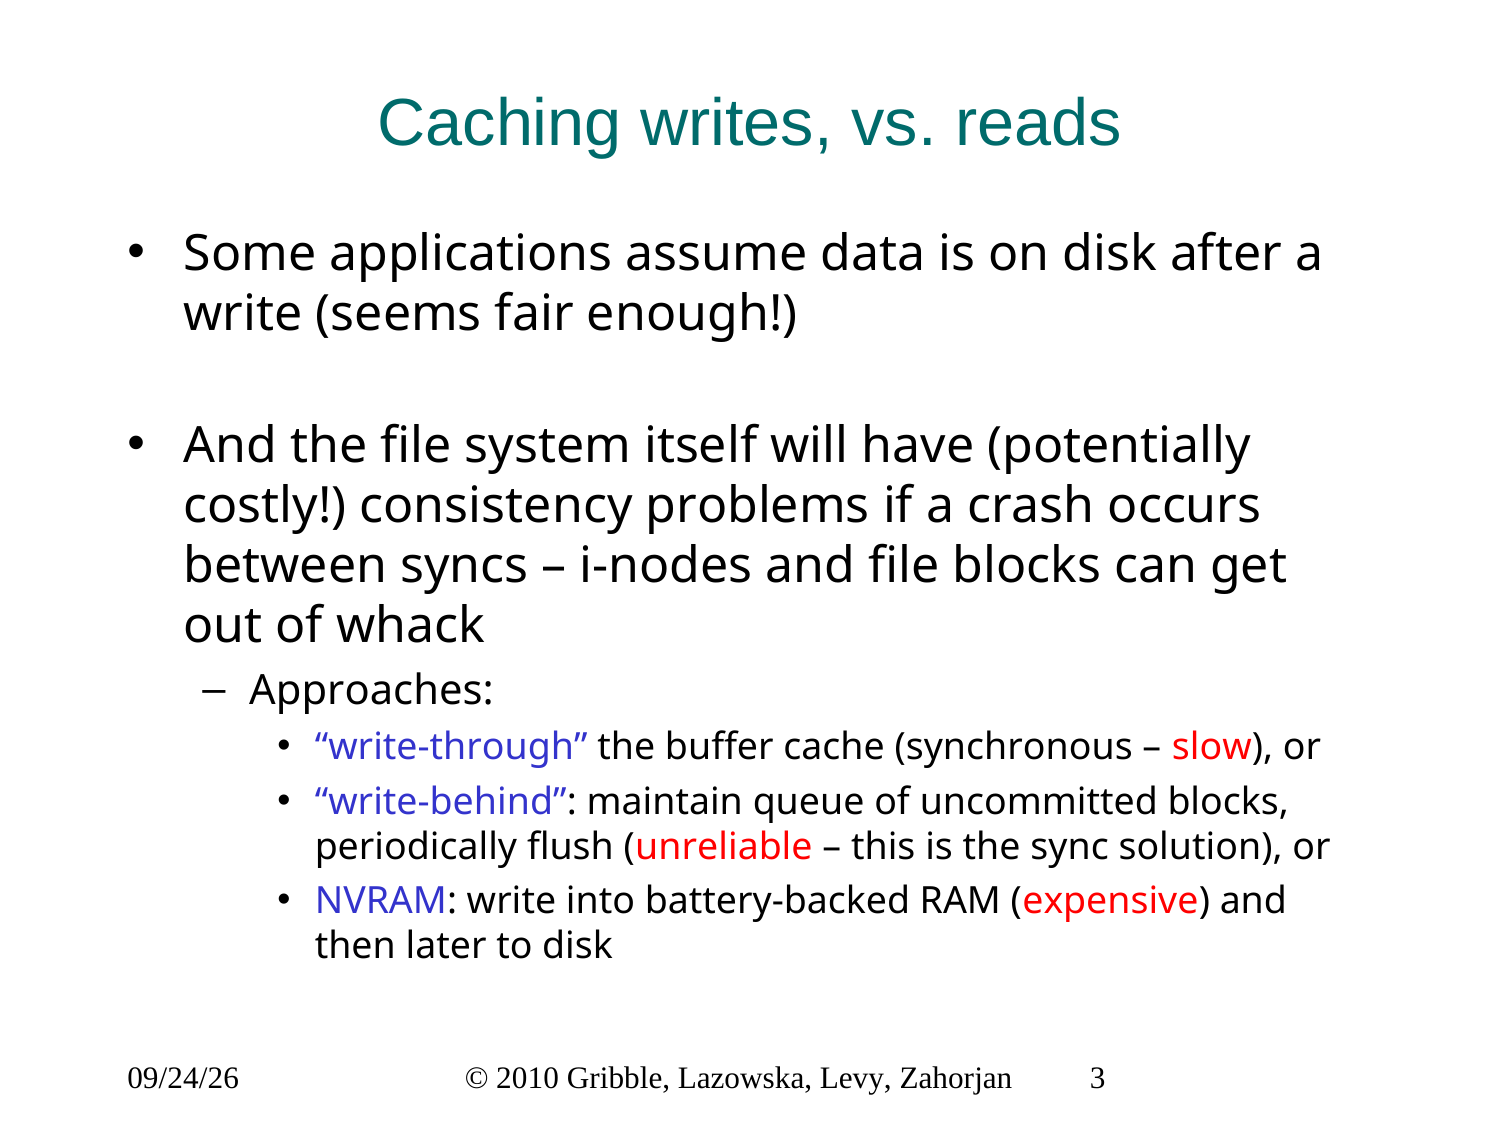

# Caching writes, vs. reads
Some applications assume data is on disk after a write (seems fair enough!)
And the file system itself will have (potentially costly!) consistency problems if a crash occurs between syncs – i-nodes and file blocks can get out of whack
Approaches:
“write-through” the buffer cache (synchronous – slow), or
“write-behind”: maintain queue of uncommitted blocks, periodically flush (unreliable – this is the sync solution), or
NVRAM: write into battery-backed RAM (expensive) and then later to disk
3